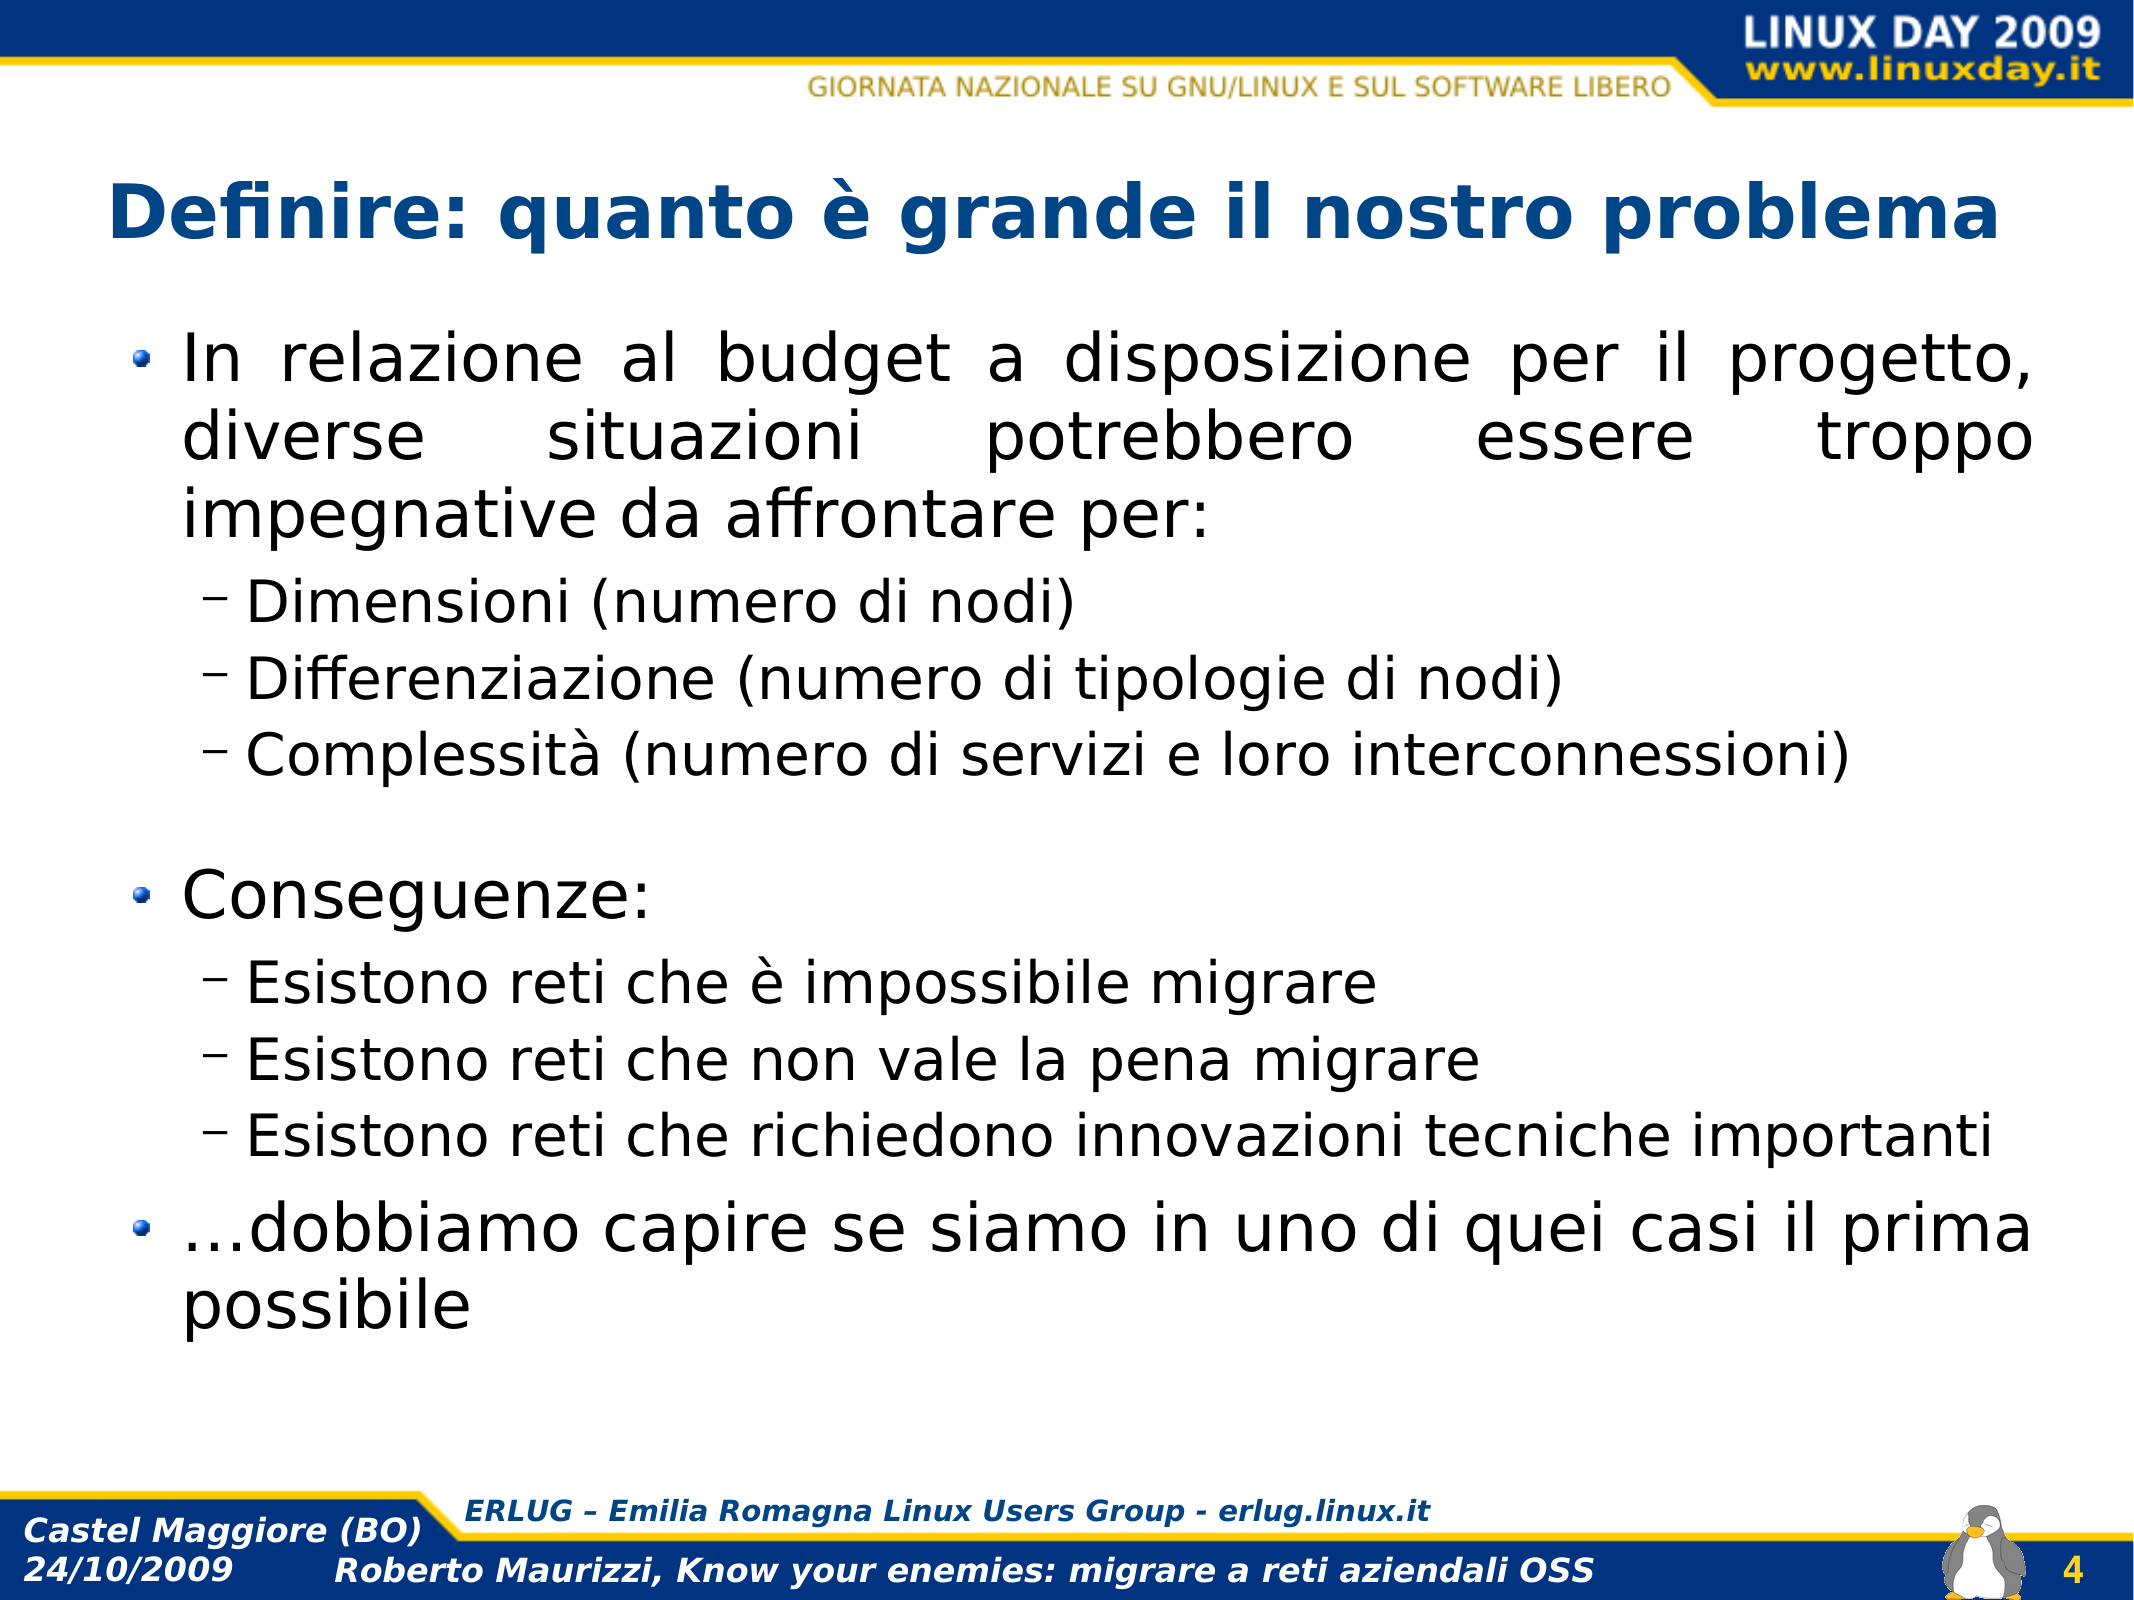

# Definire: quanto è grande il nostro problema
In relazione al budget a disposizione per il progetto, diverse situazioni potrebbero essere troppo impegnative da affrontare per:
Dimensioni (numero di nodi)
Differenziazione (numero di tipologie di nodi)
Complessità (numero di servizi e loro interconnessioni)
Conseguenze:
Esistono reti che è impossibile migrare
Esistono reti che non vale la pena migrare
Esistono reti che richiedono innovazioni tecniche importanti
…dobbiamo capire se siamo in uno di quei casi il prima possibile